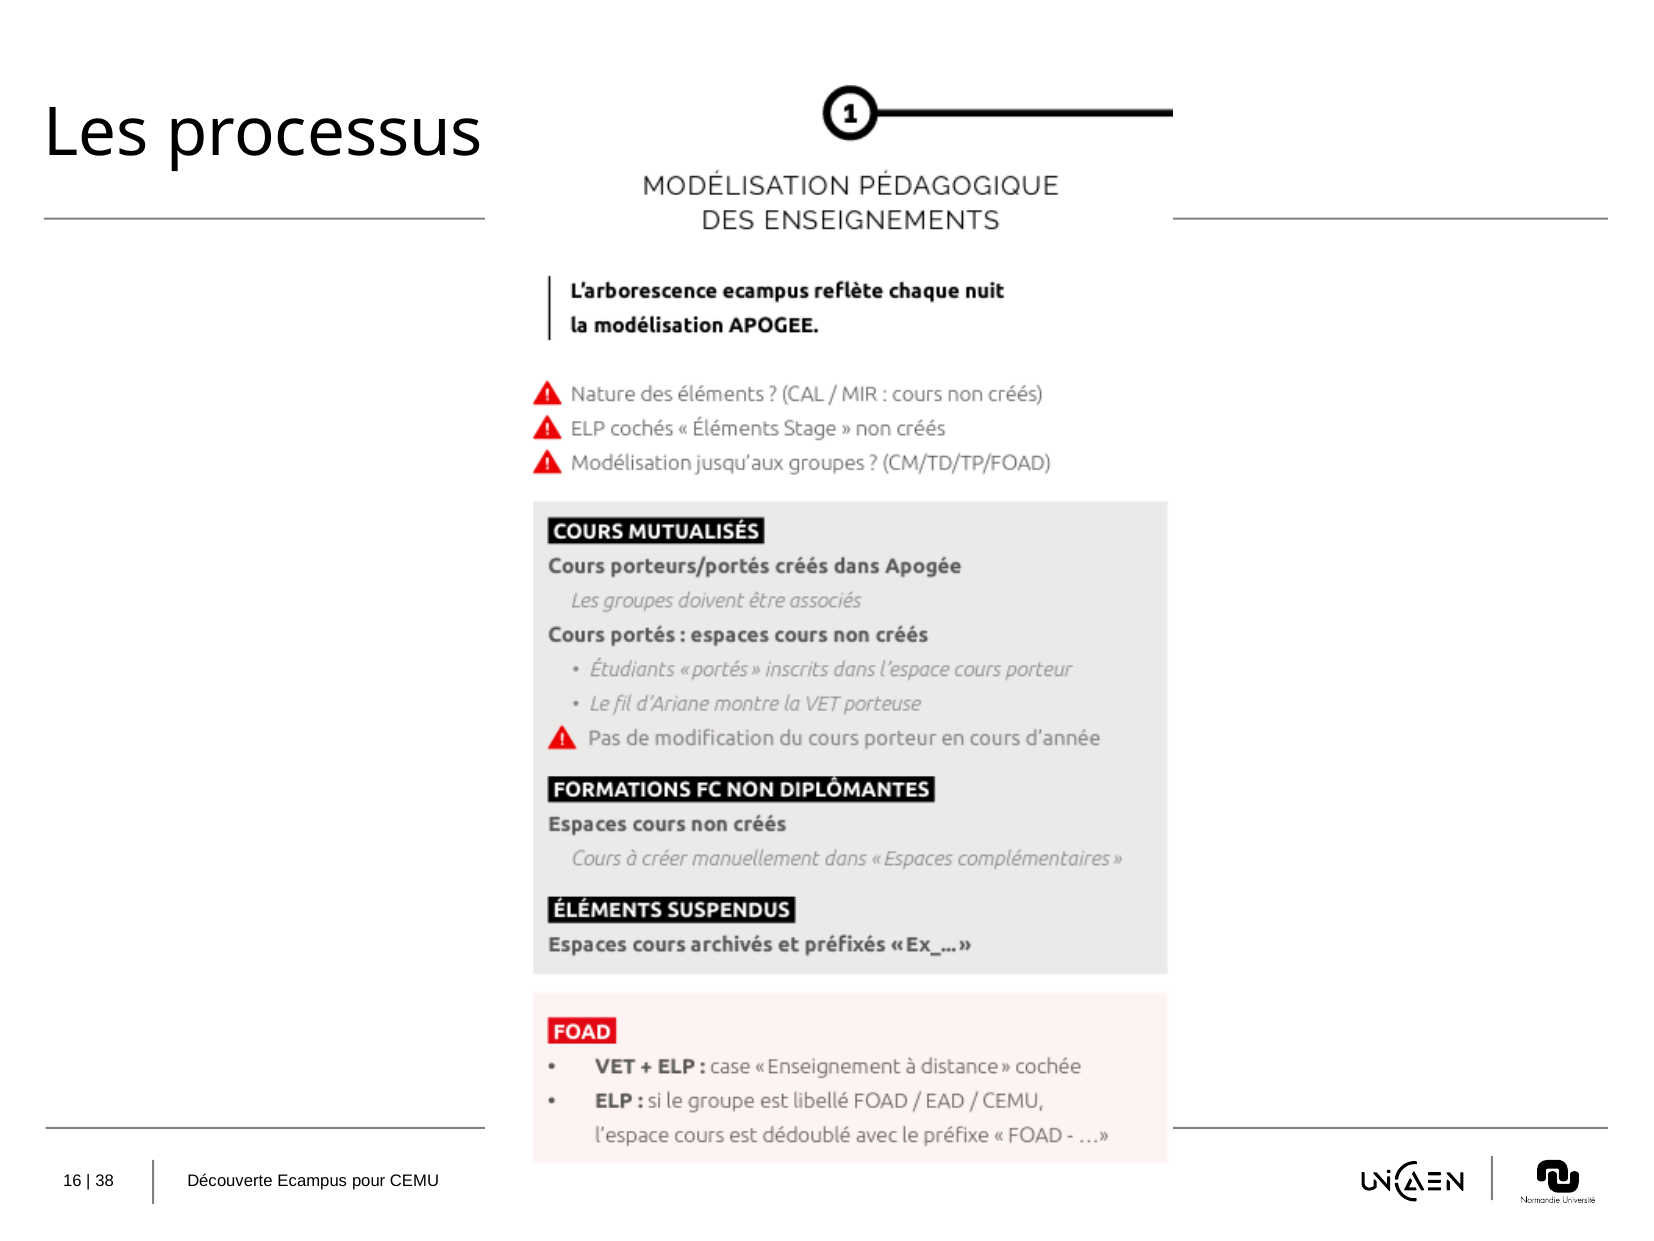

# Les processus
16
Découverte Ecampus pourn les personnels administratifs